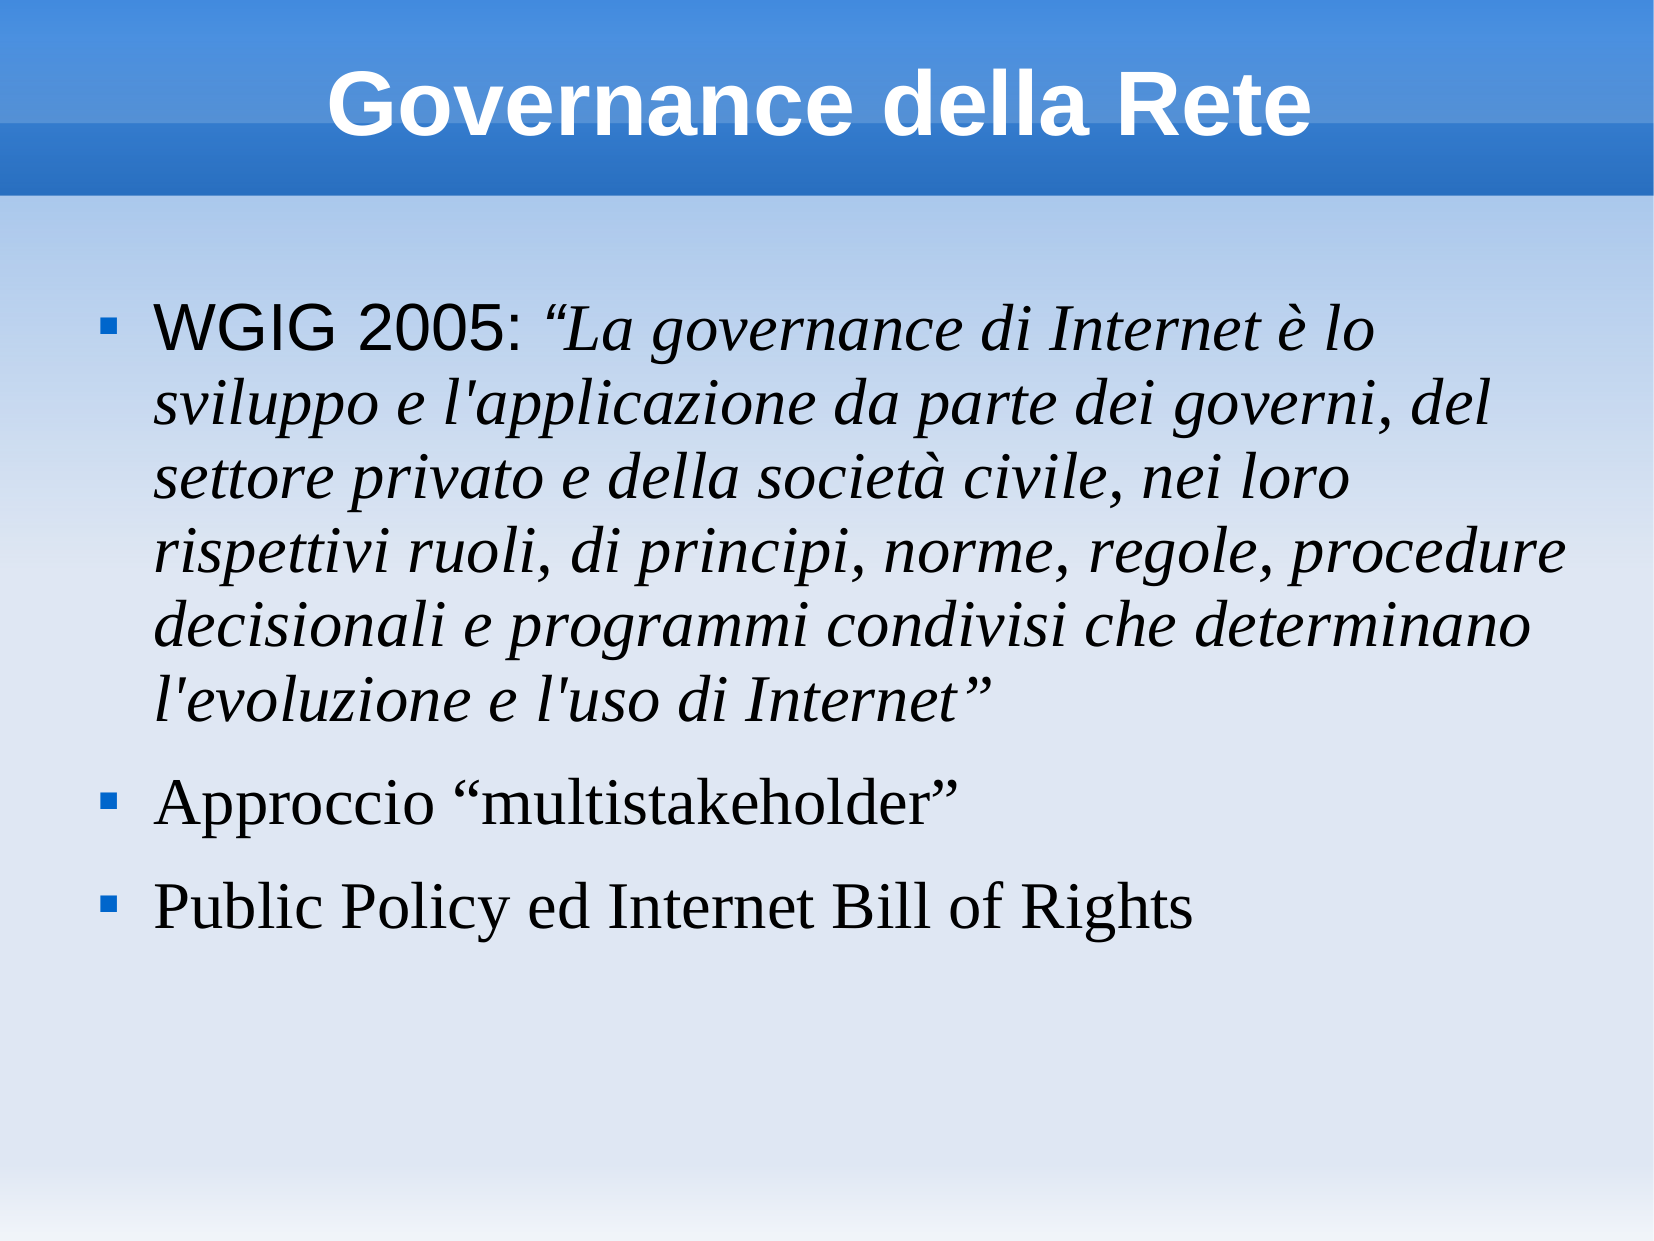

# Governance della Rete
WGIG 2005: “La governance di Internet è lo sviluppo e l'applicazione da parte dei governi, del settore privato e della società civile, nei loro rispettivi ruoli, di principi, norme, regole, procedure decisionali e programmi condivisi che determinano l'evoluzione e l'uso di Internet”
Approccio “multistakeholder”
Public Policy ed Internet Bill of Rights